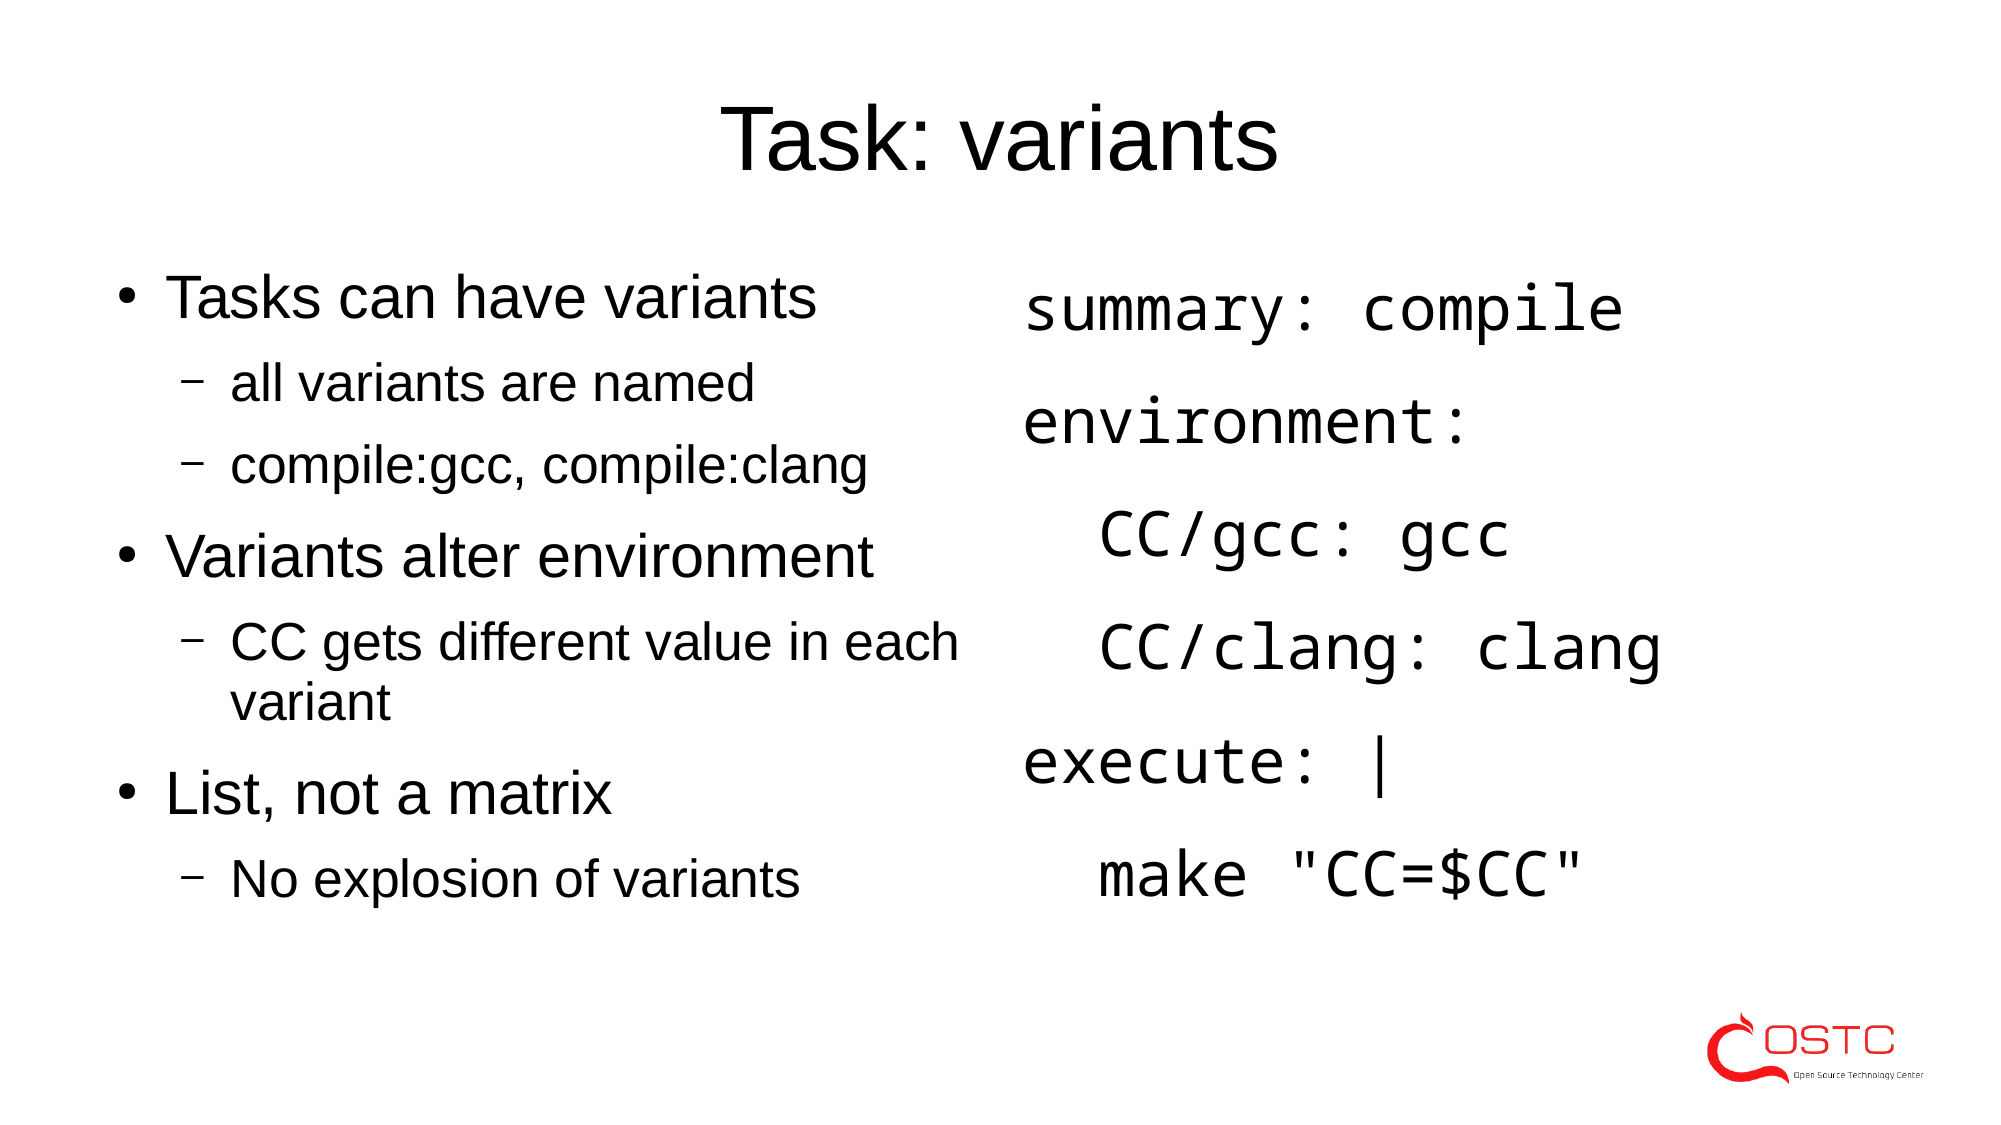

# Task: variants
Tasks can have variants
all variants are named
compile:gcc, compile:clang
Variants alter environment
CC gets different value in each variant
List, not a matrix
No explosion of variants
summary: compile
environment:
 CC/gcc: gcc
 CC/clang: clang
execute: |
 make "CC=$CC"